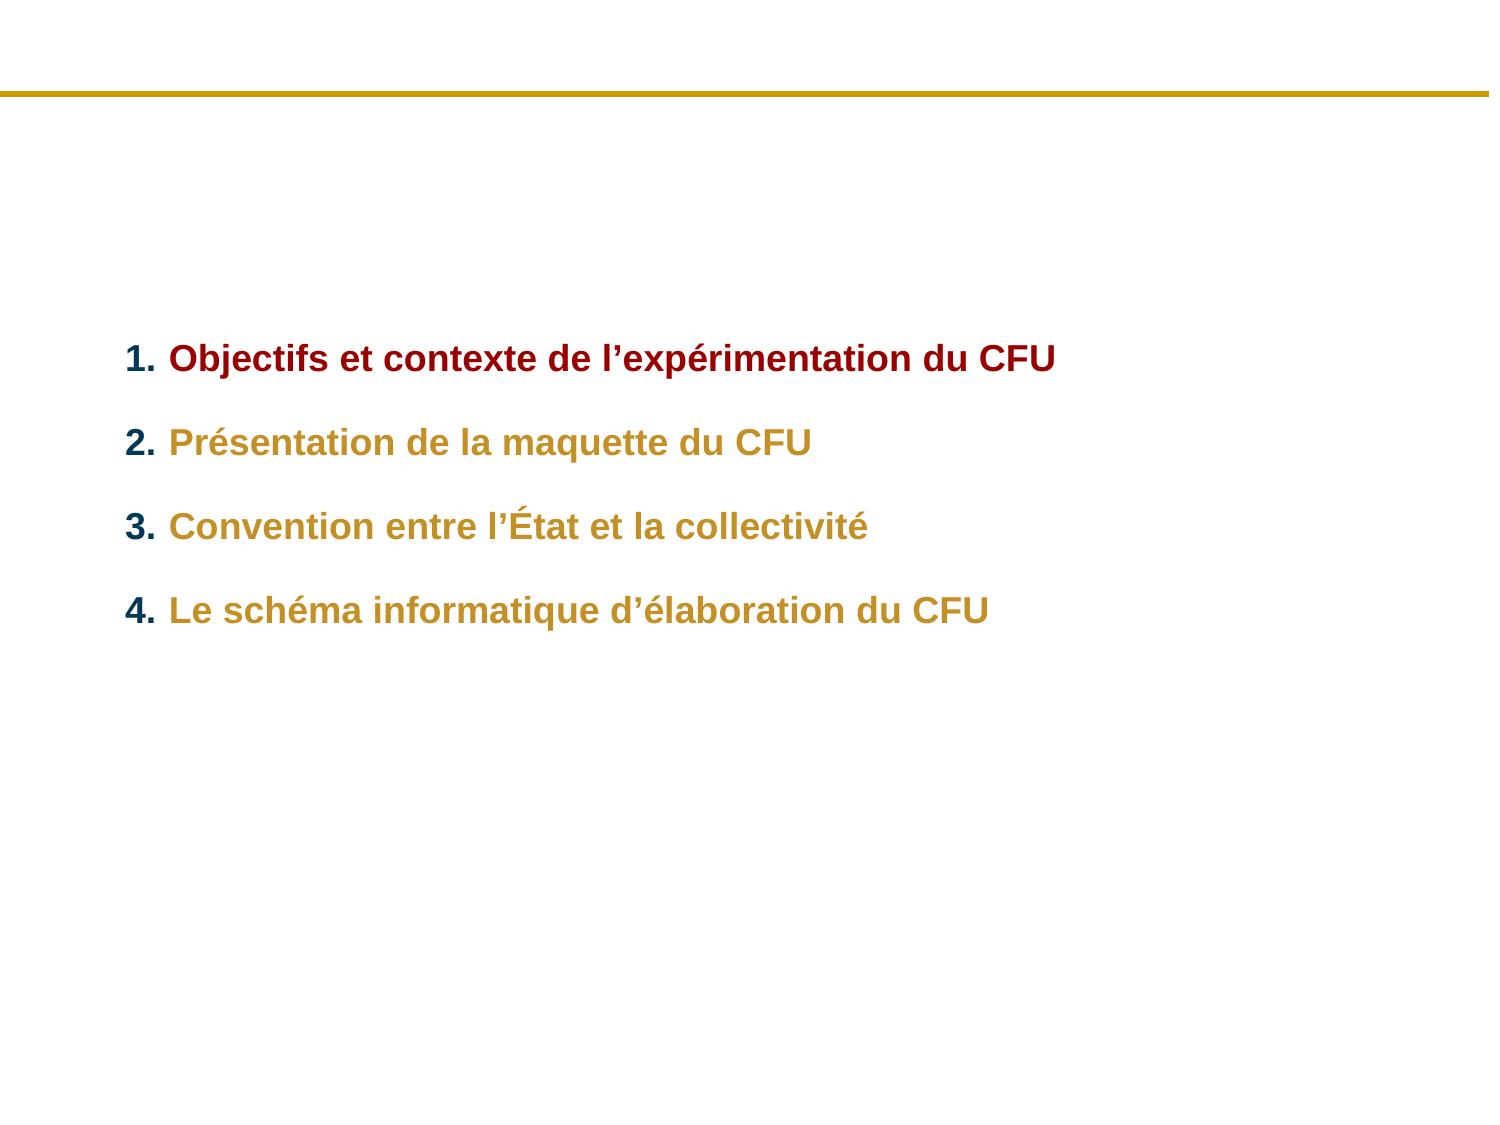

# Objectifs et contexte de l’expérimentation du CFU
Présentation de la maquette du CFU
Convention entre l’État et la collectivité
Le schéma informatique d’élaboration du CFU